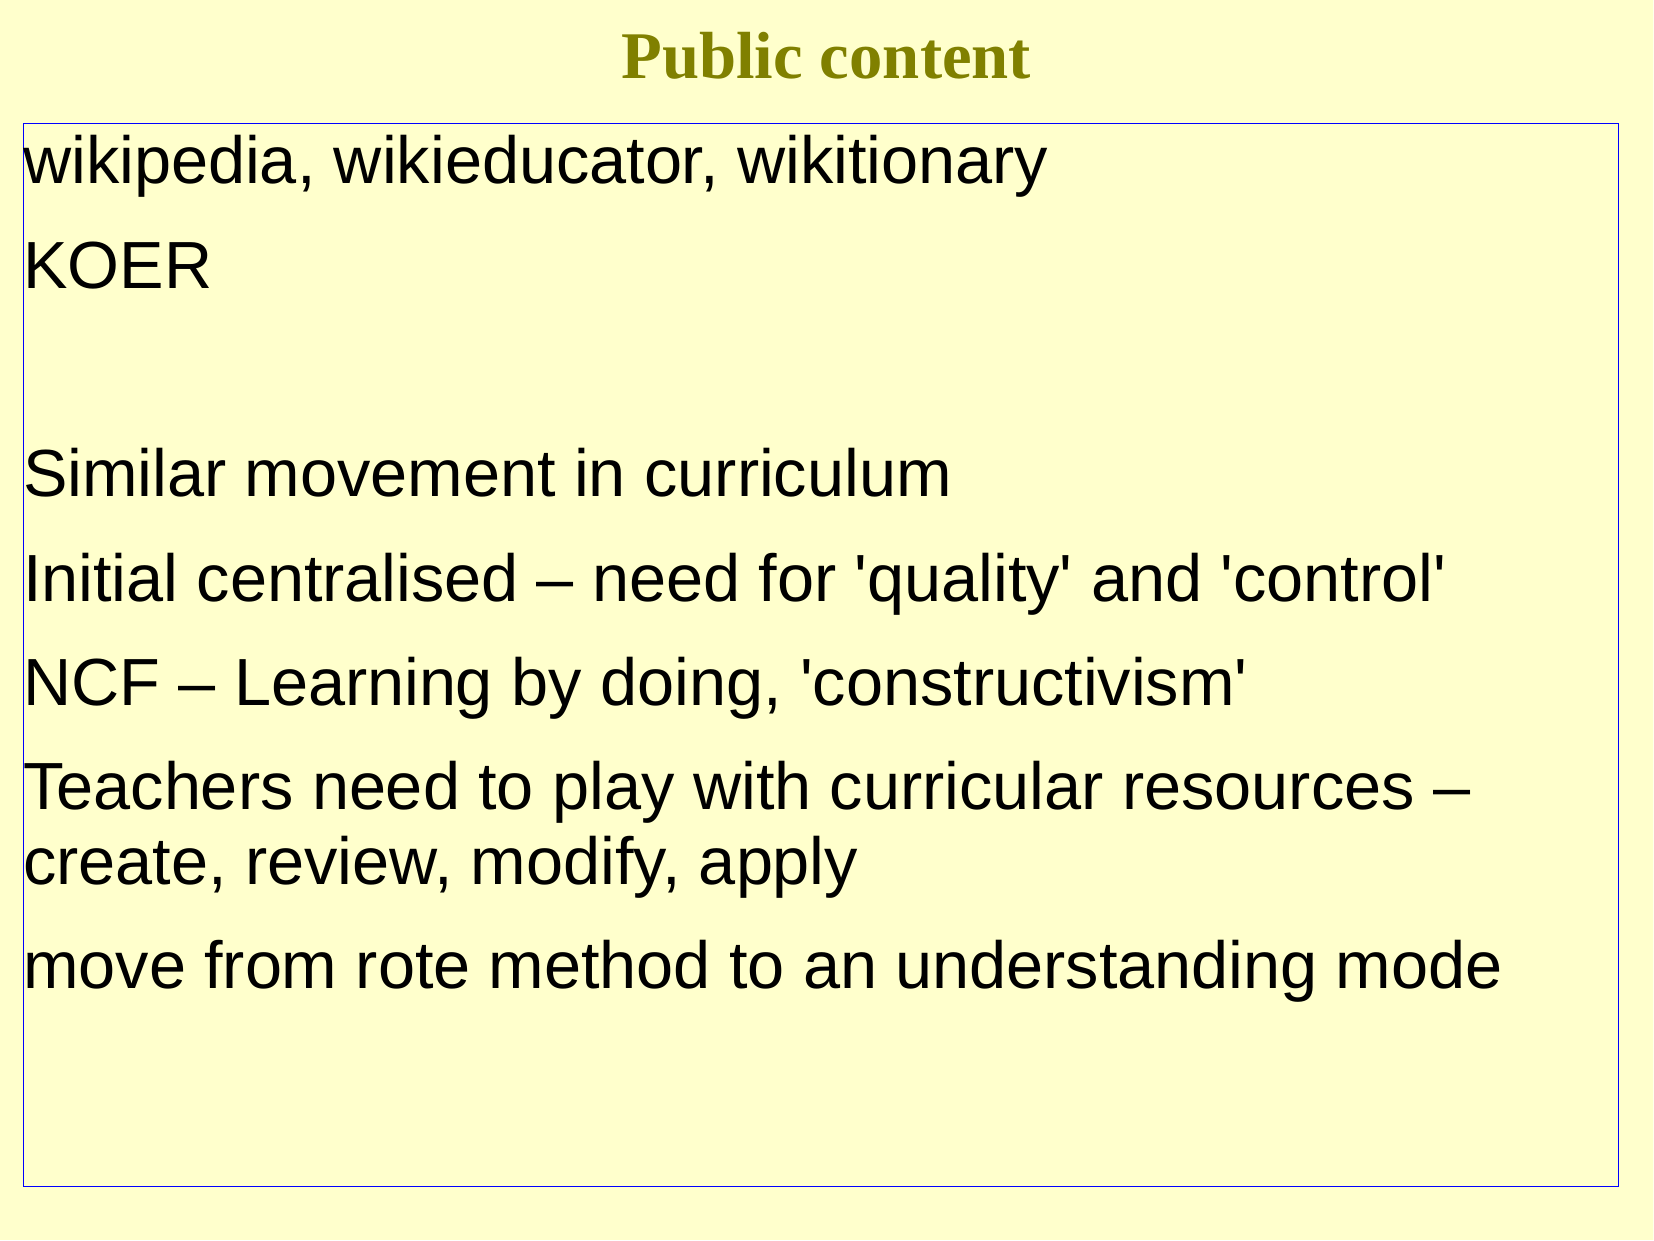

# Public content
wikipedia, wikieducator, wikitionary
KOER
Similar movement in curriculum
Initial centralised – need for 'quality' and 'control'
NCF – Learning by doing, 'constructivism'
Teachers need to play with curricular resources – create, review, modify, apply
move from rote method to an understanding mode